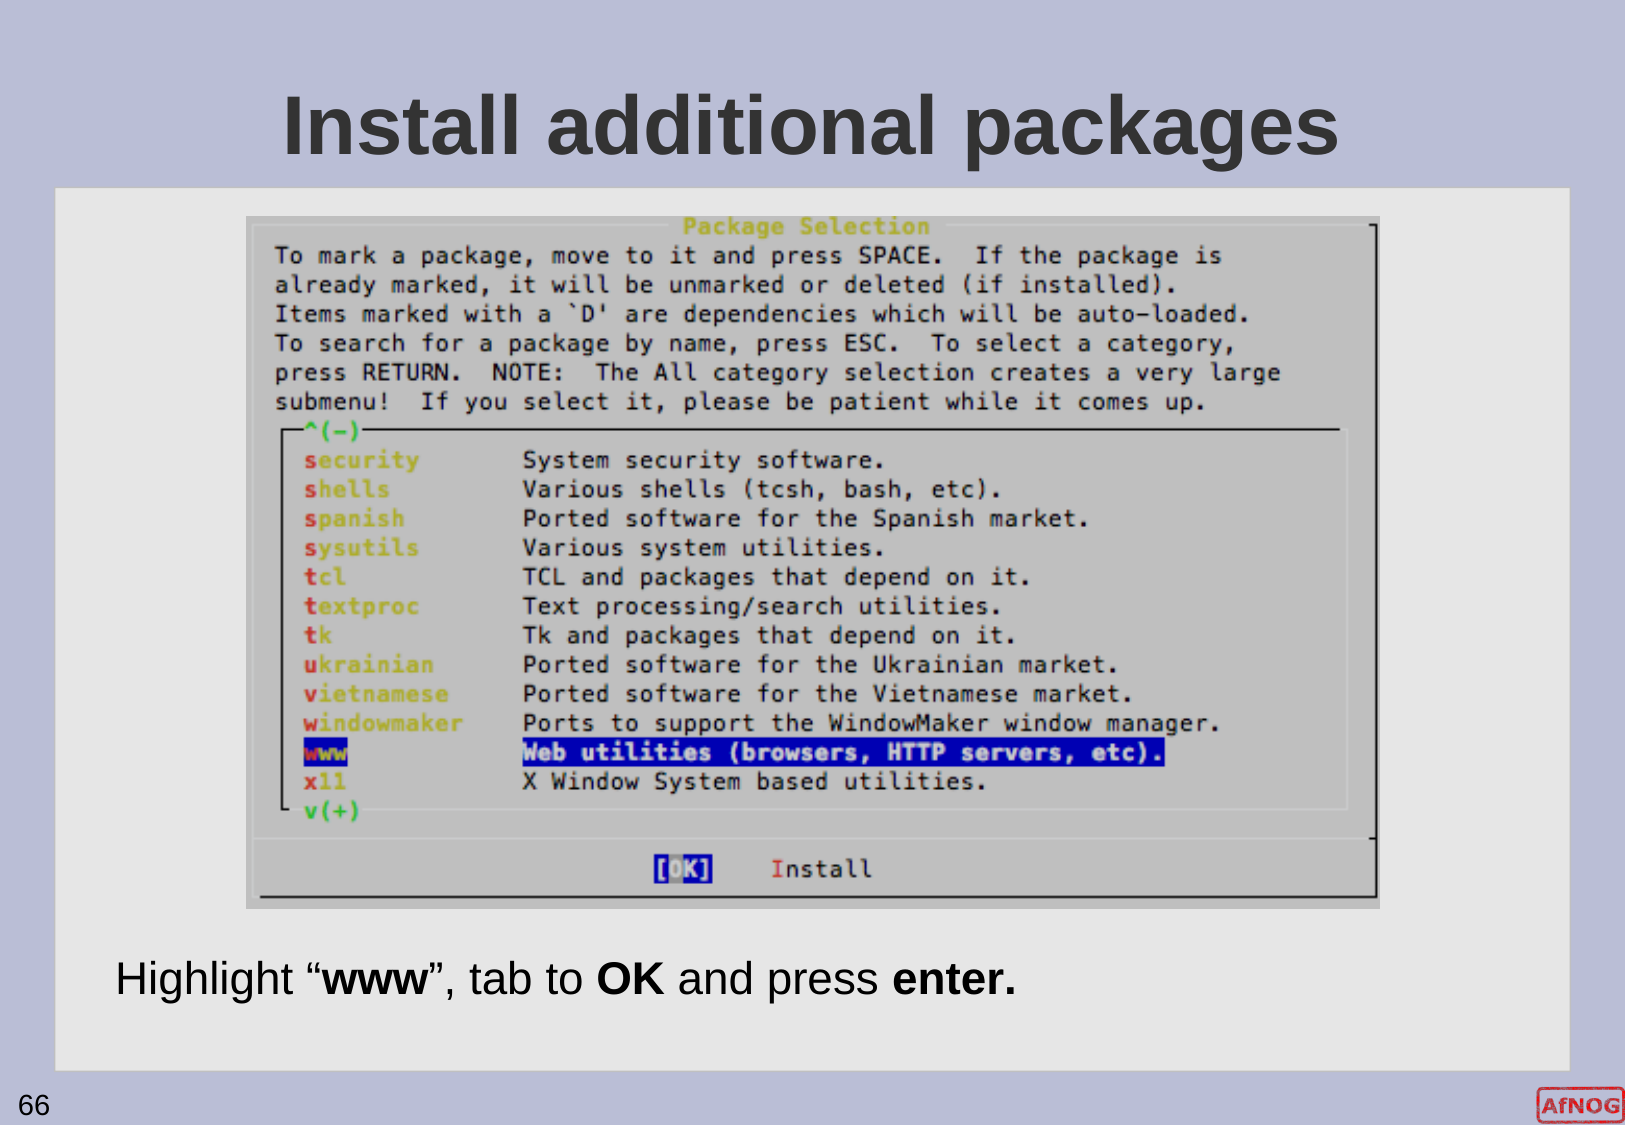

# Install additional packages
Highlight “www”, tab to OK and press enter.